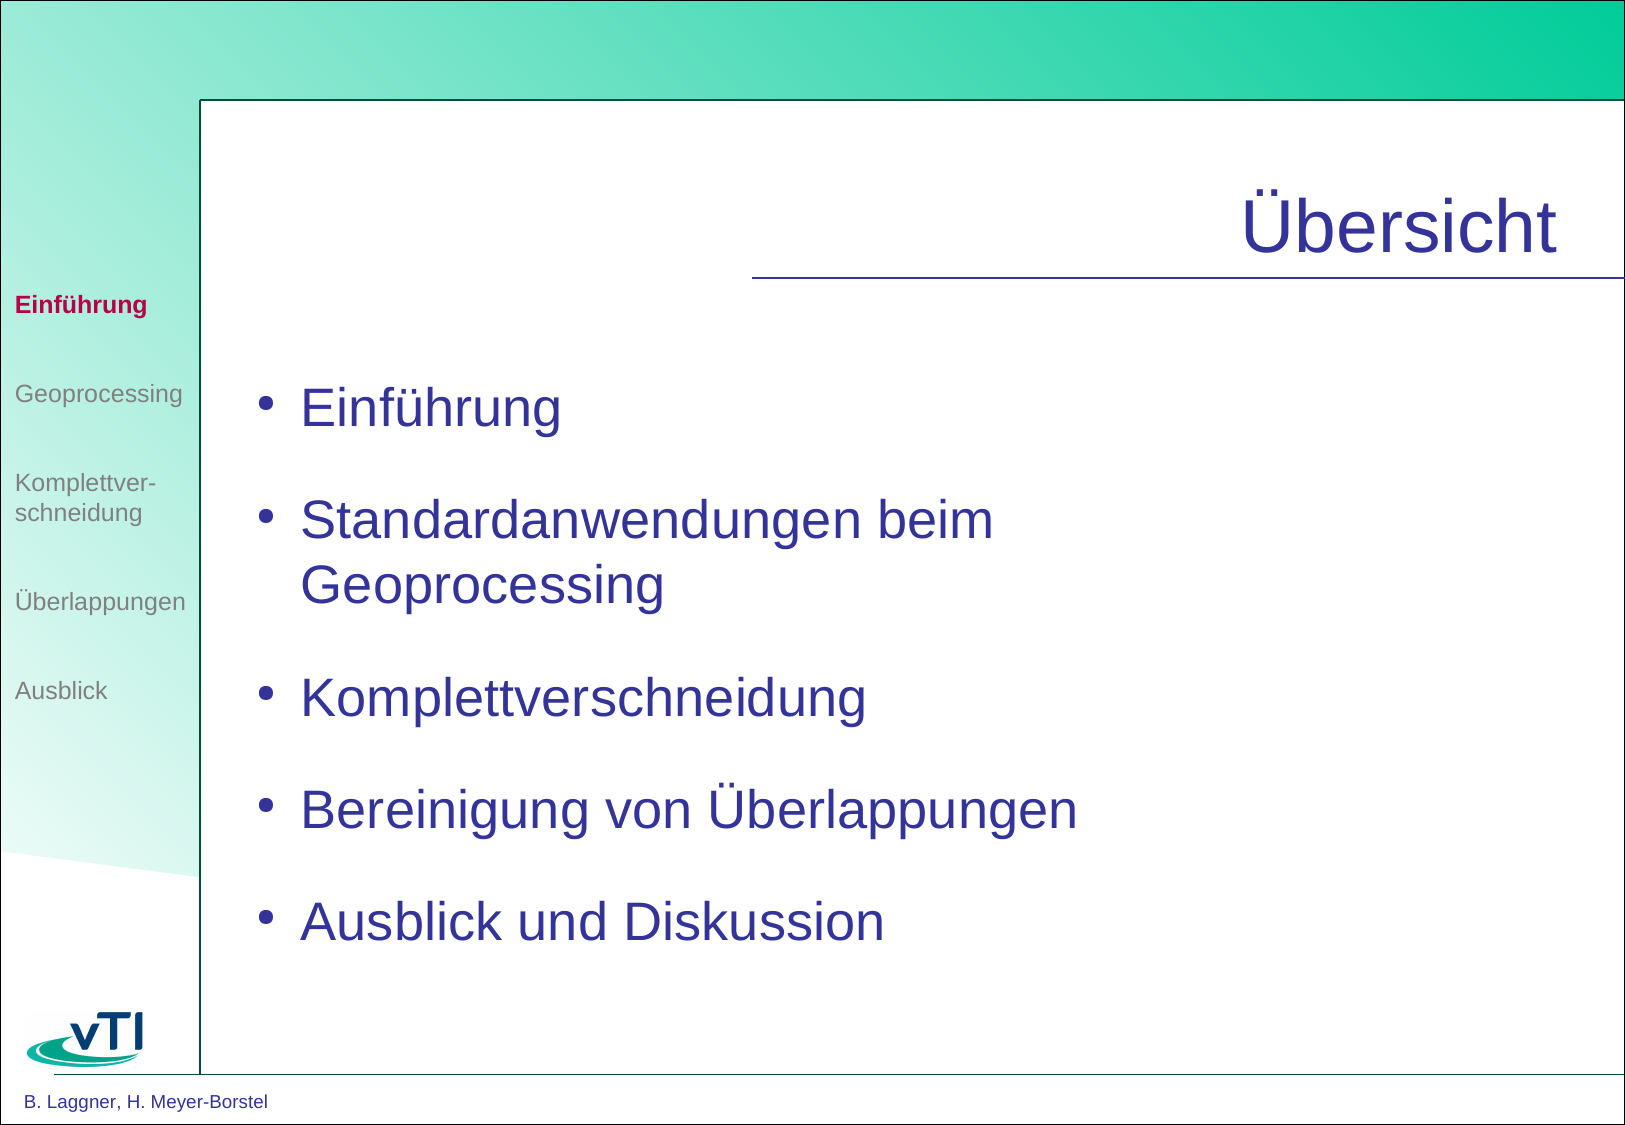

Übersicht
Einführung
Standardanwendungen beim Geoprocessing
Komplettverschneidung
Bereinigung von Überlappungen
Ausblick und Diskussion
Einführung
Geoprocessing
Komplettver-schneidung
Überlappungen
Ausblick